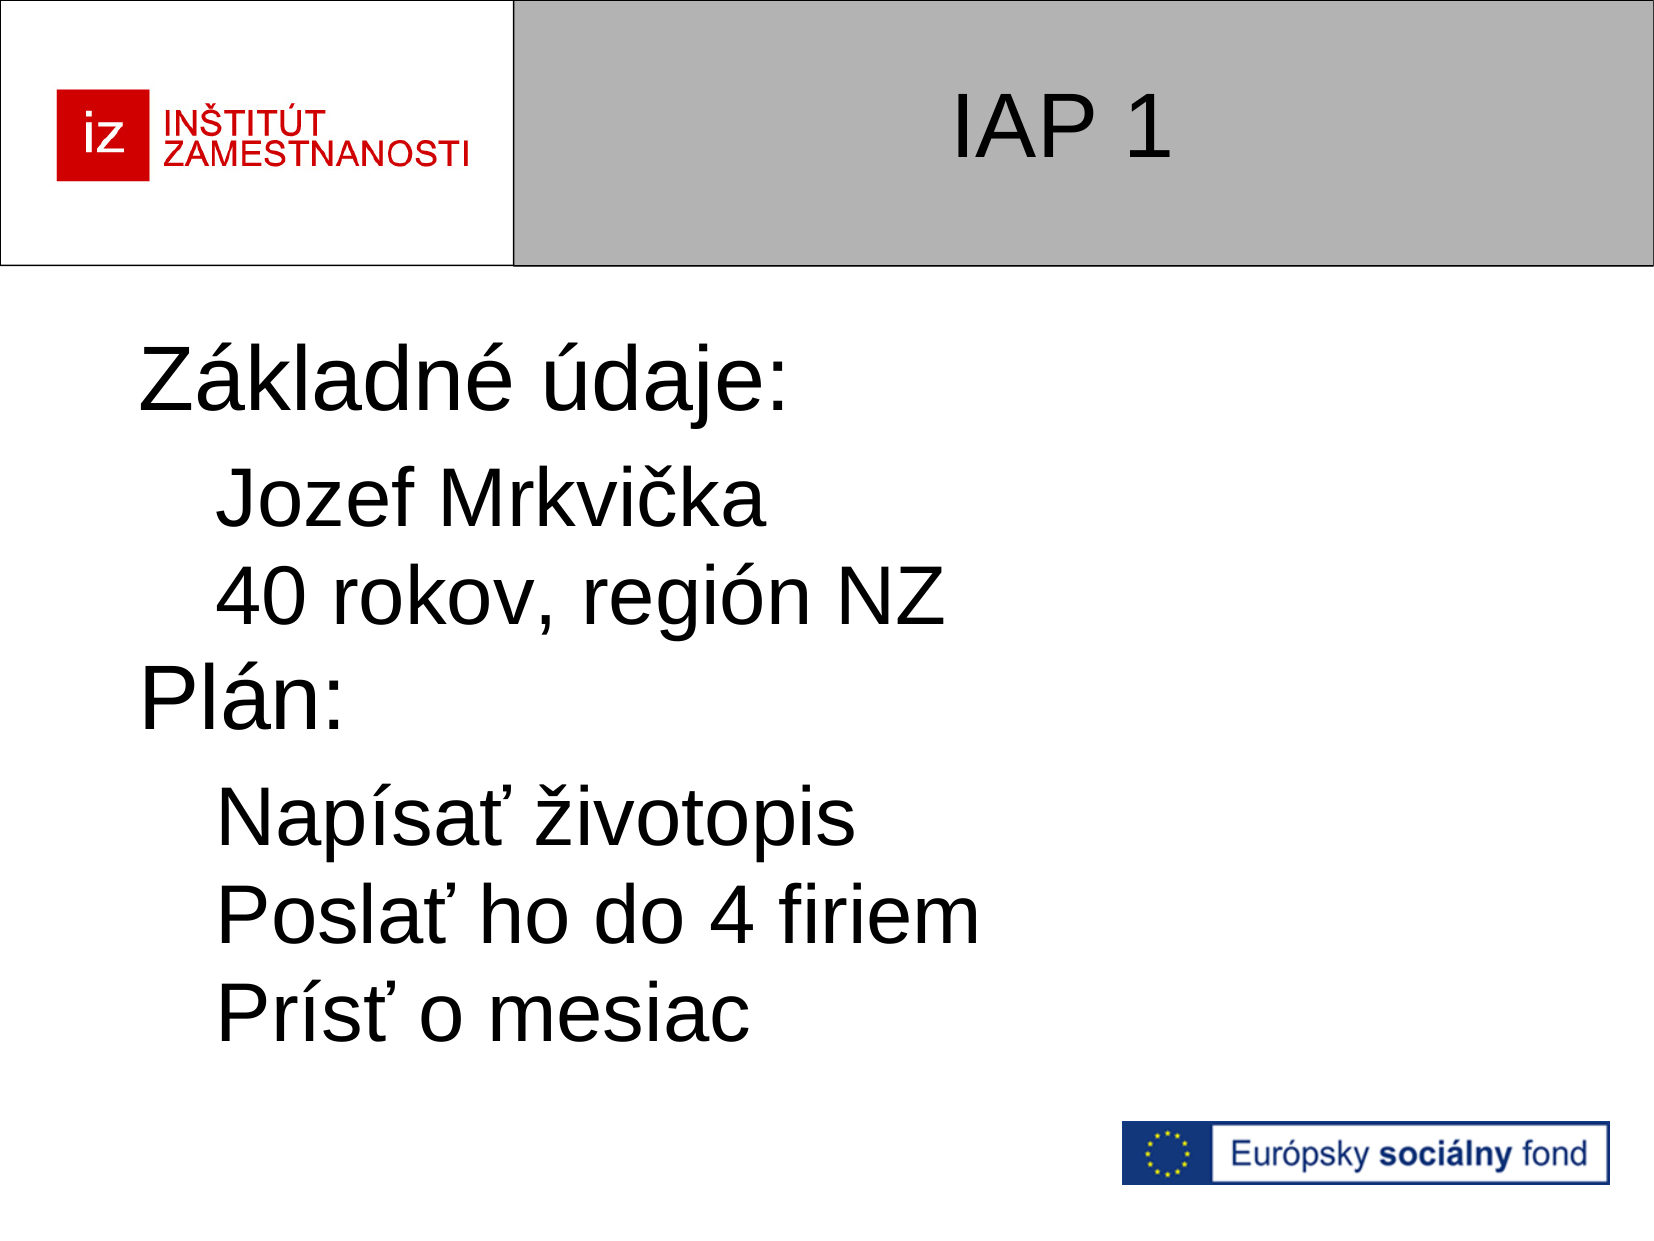

# IAP 1
Základné údaje:
Jozef Mrkvička
40 rokov, región NZ
Plán:
Napísať životopis
Poslať ho do 4 firiem
Prísť o mesiac